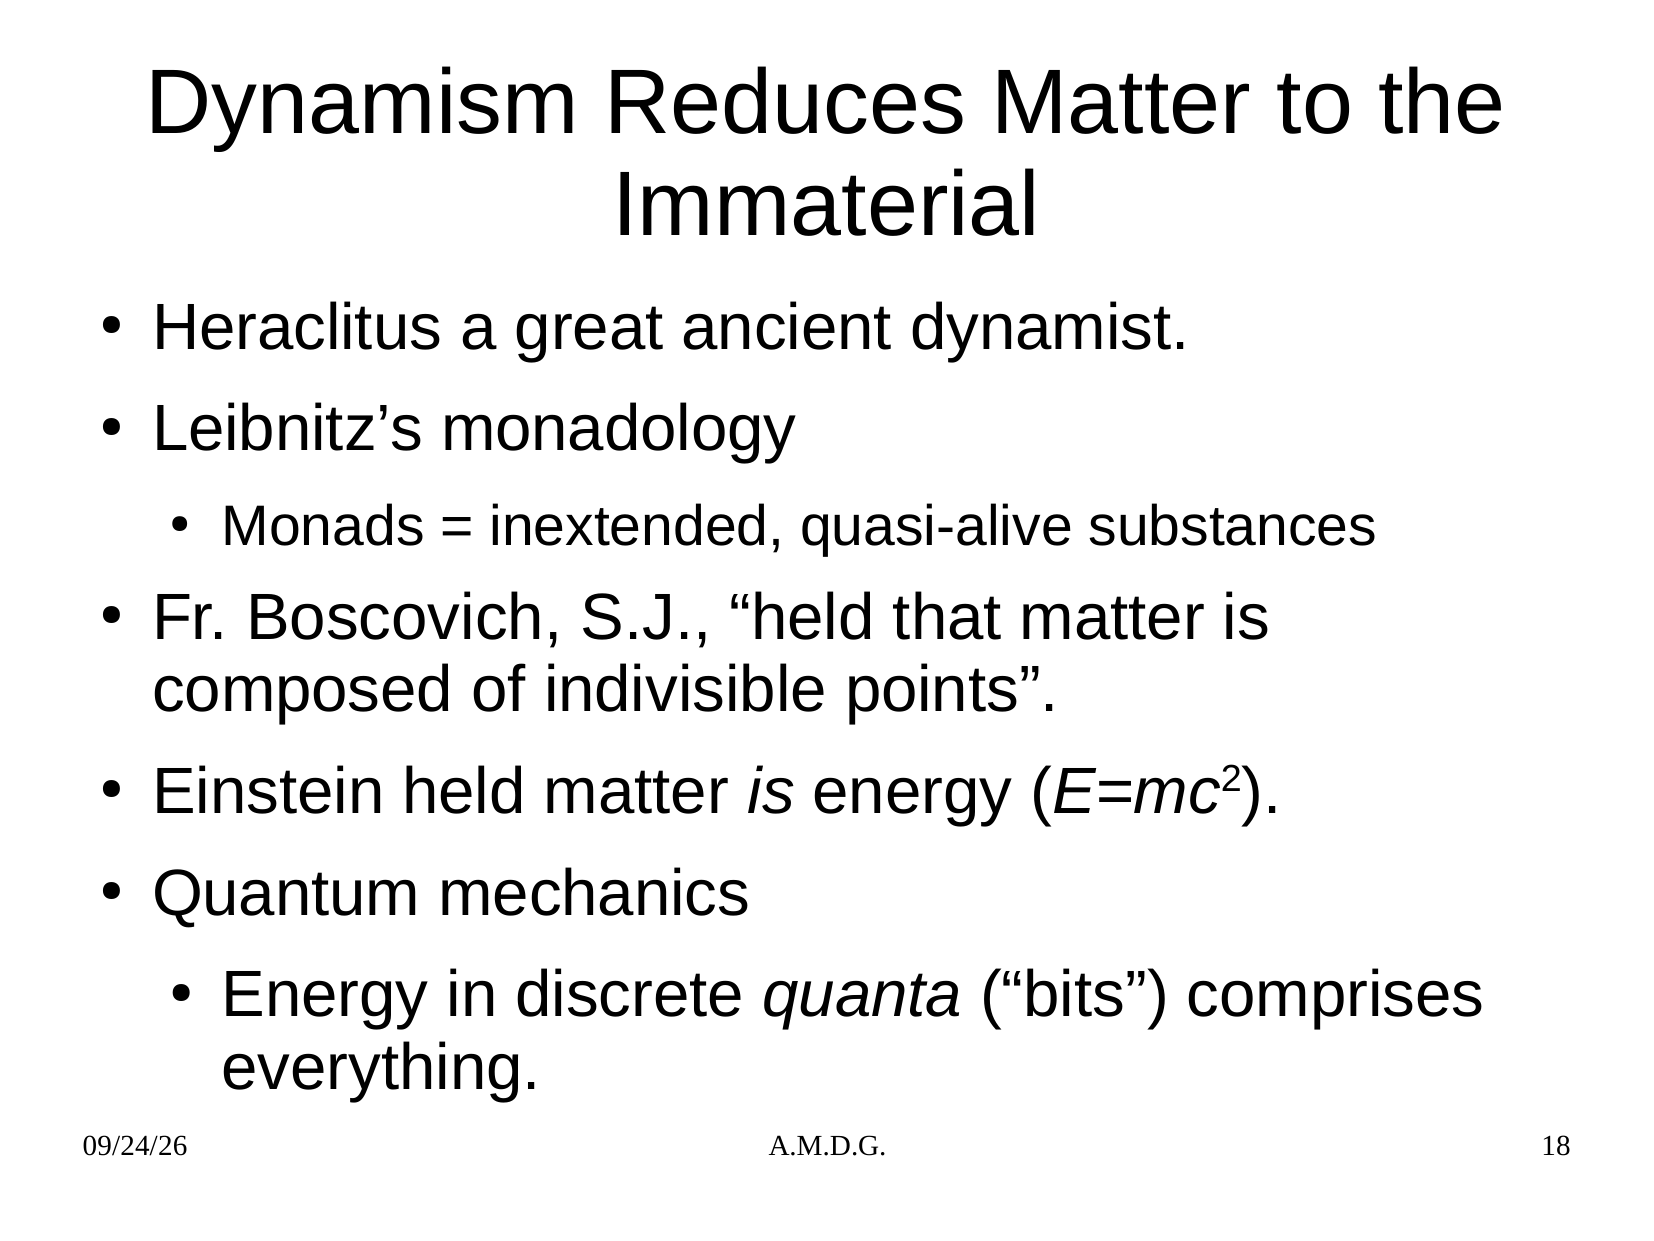

# Dynamism Reduces Matter to the Immaterial
Heraclitus a great ancient dynamist.
Leibnitz’s monadology
Monads = inextended, quasi-alive substances
Fr. Boscovich, S.J., “held that matter is composed of indivisible points”.
Einstein held matter is energy (E=mc2).
Quantum mechanics
Energy in discrete quanta (“bits”) comprises everything.
A.M.D.G.
18